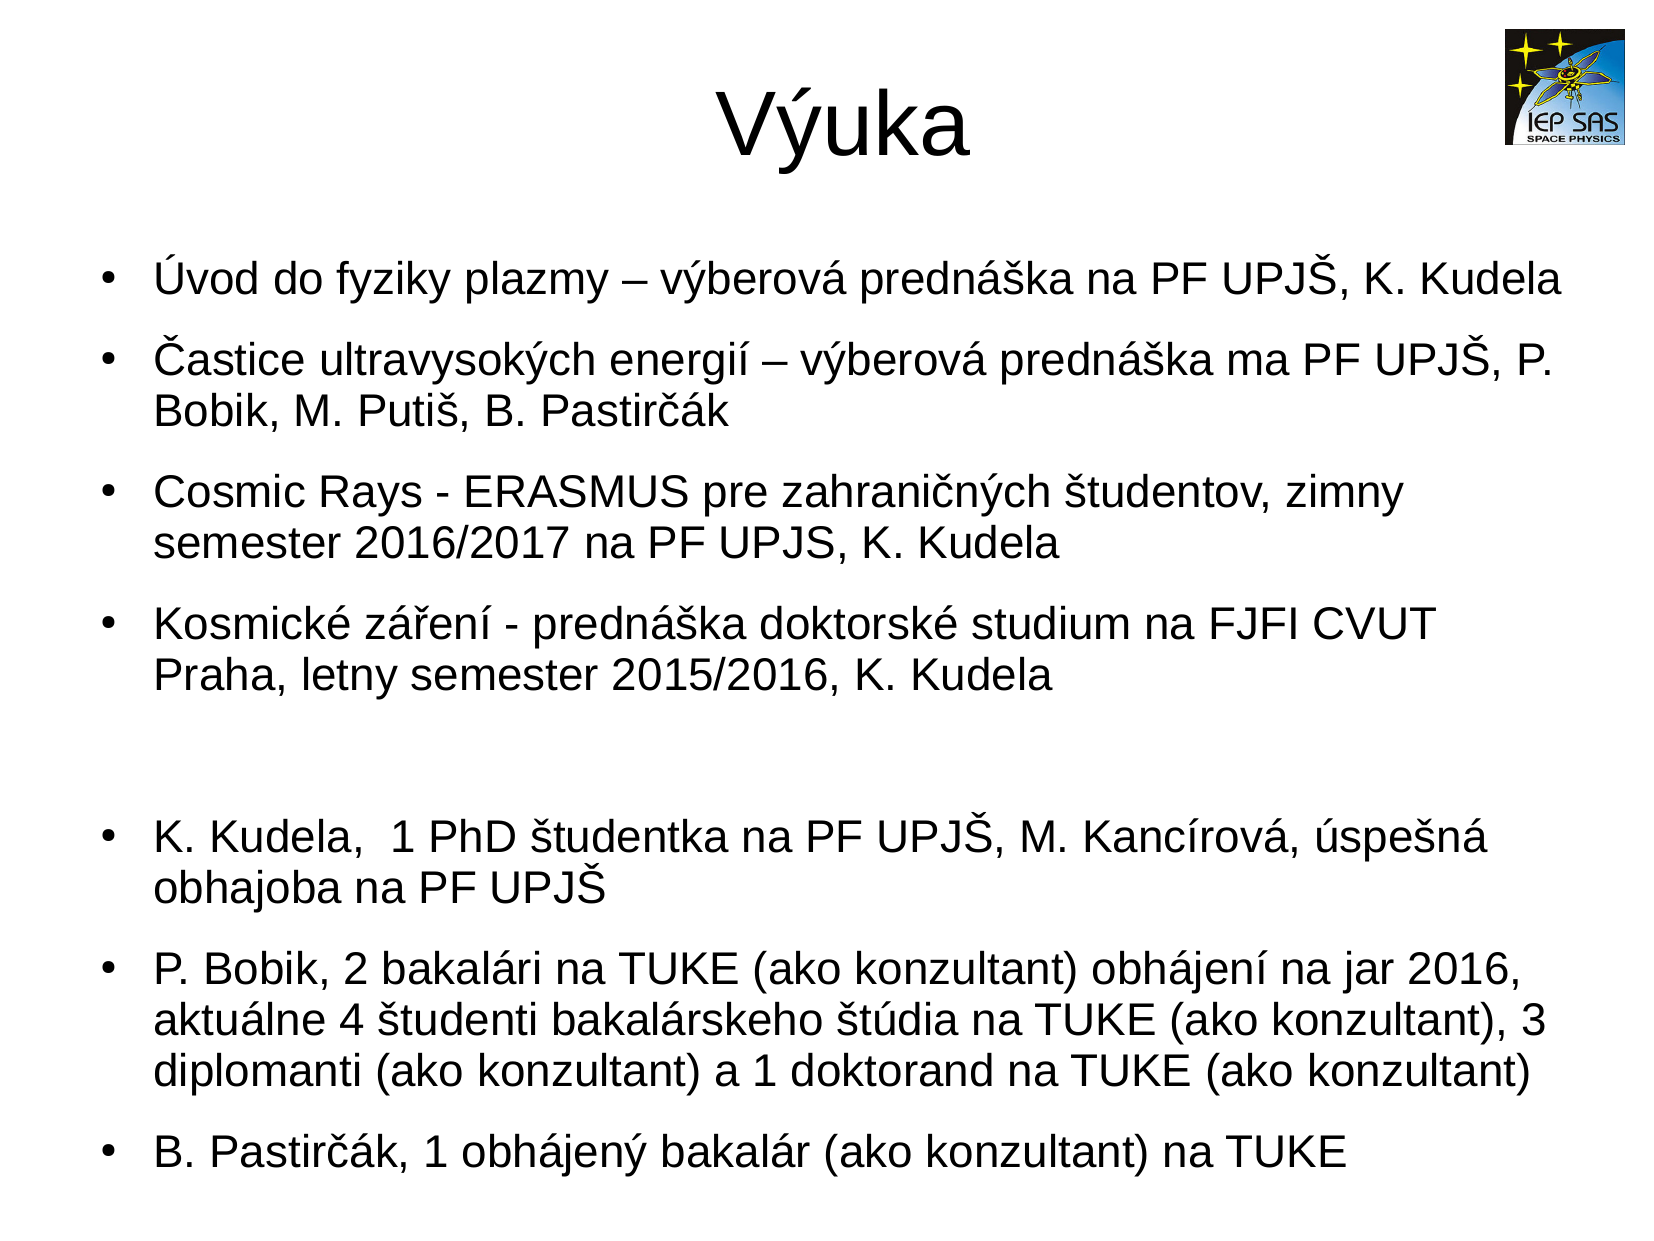

# Výuka
Úvod do fyziky plazmy – výberová prednáška na PF UPJŠ, K. Kudela
Častice ultravysokých energií – výberová prednáška ma PF UPJŠ, P. Bobik, M. Putiš, B. Pastirčák
Cosmic Rays - ERASMUS pre zahraničných študentov, zimny semester 2016/2017 na PF UPJS, K. Kudela
Kosmické záření - prednáška doktorské studium na FJFI CVUT Praha, letny semester 2015/2016, K. Kudela
K. Kudela, 1 PhD študentka na PF UPJŠ, M. Kancírová, úspešná obhajoba na PF UPJŠ
P. Bobik, 2 bakalári na TUKE (ako konzultant) obhájení na jar 2016, aktuálne 4 študenti bakalárskeho štúdia na TUKE (ako konzultant), 3 diplomanti (ako konzultant) a 1 doktorand na TUKE (ako konzultant)
B. Pastirčák, 1 obhájený bakalár (ako konzultant) na TUKE